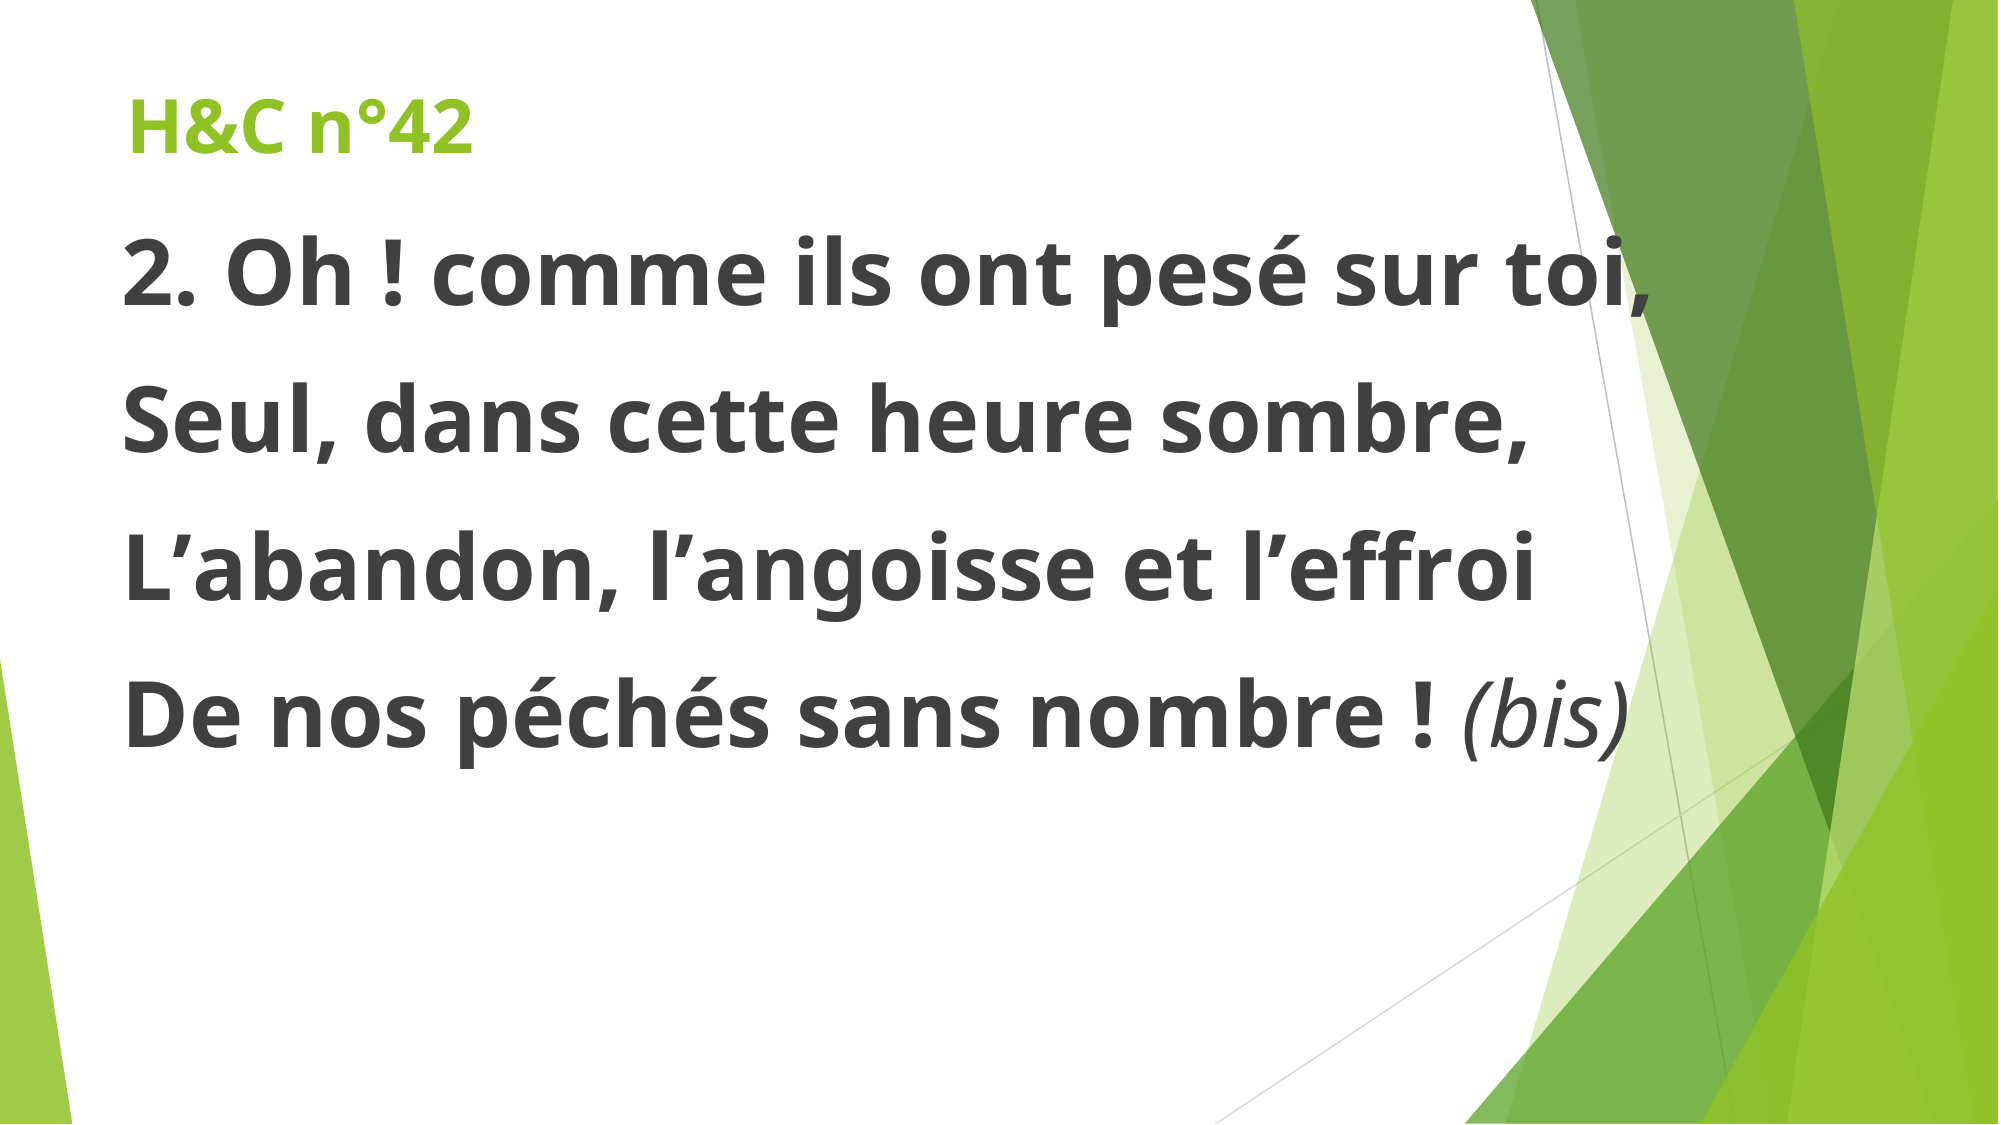

H&C n°42
2. Oh ! comme ils ont pesé sur toi,
Seul, dans cette heure sombre,
L’abandon, l’angoisse et l’effroi
De nos péchés sans nombre ! (bis)